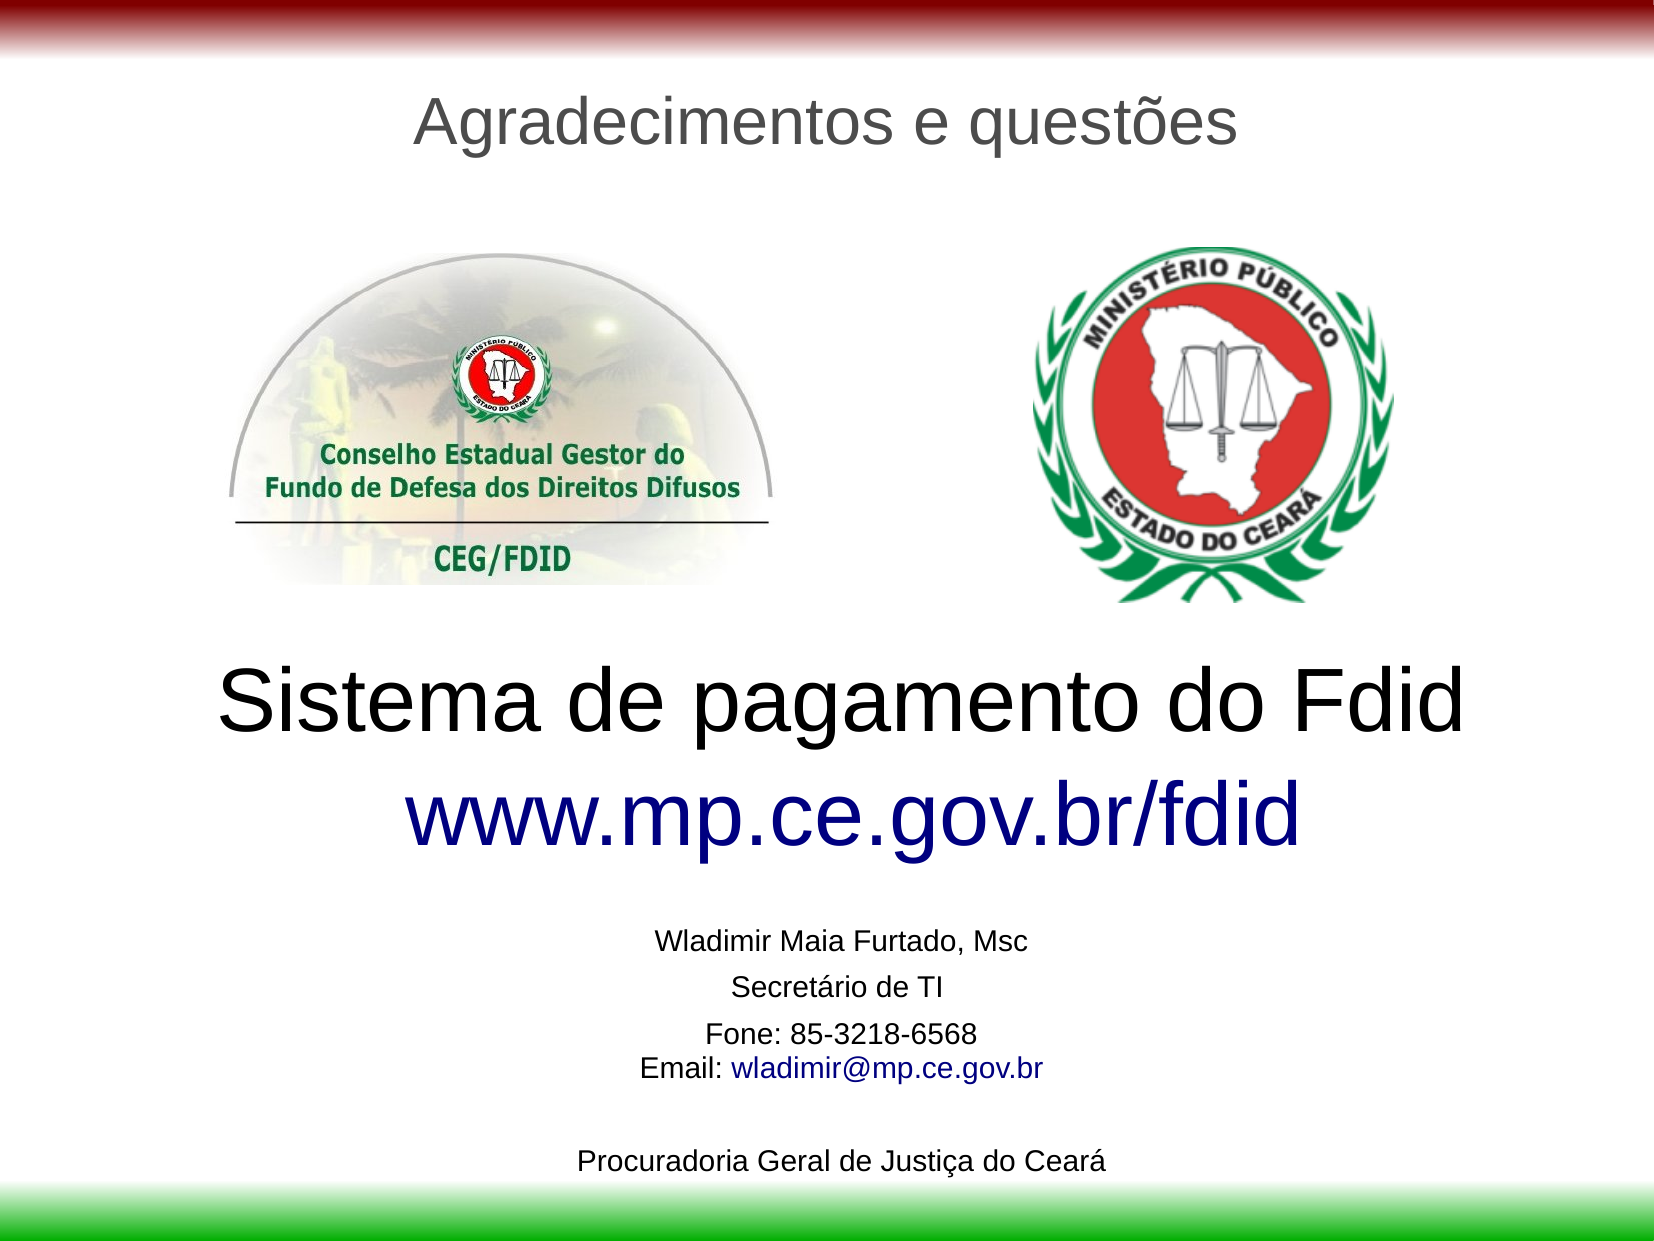

# Agradecimentos e questões
Sistema de pagamento do Fdid
 www.mp.ce.gov.br/fdid
Wladimir Maia Furtado, Msc
Secretário de TI
Fone: 85-3218-6568
Email: wladimir@mp.ce.gov.br
Procuradoria Geral de Justiça do Ceará